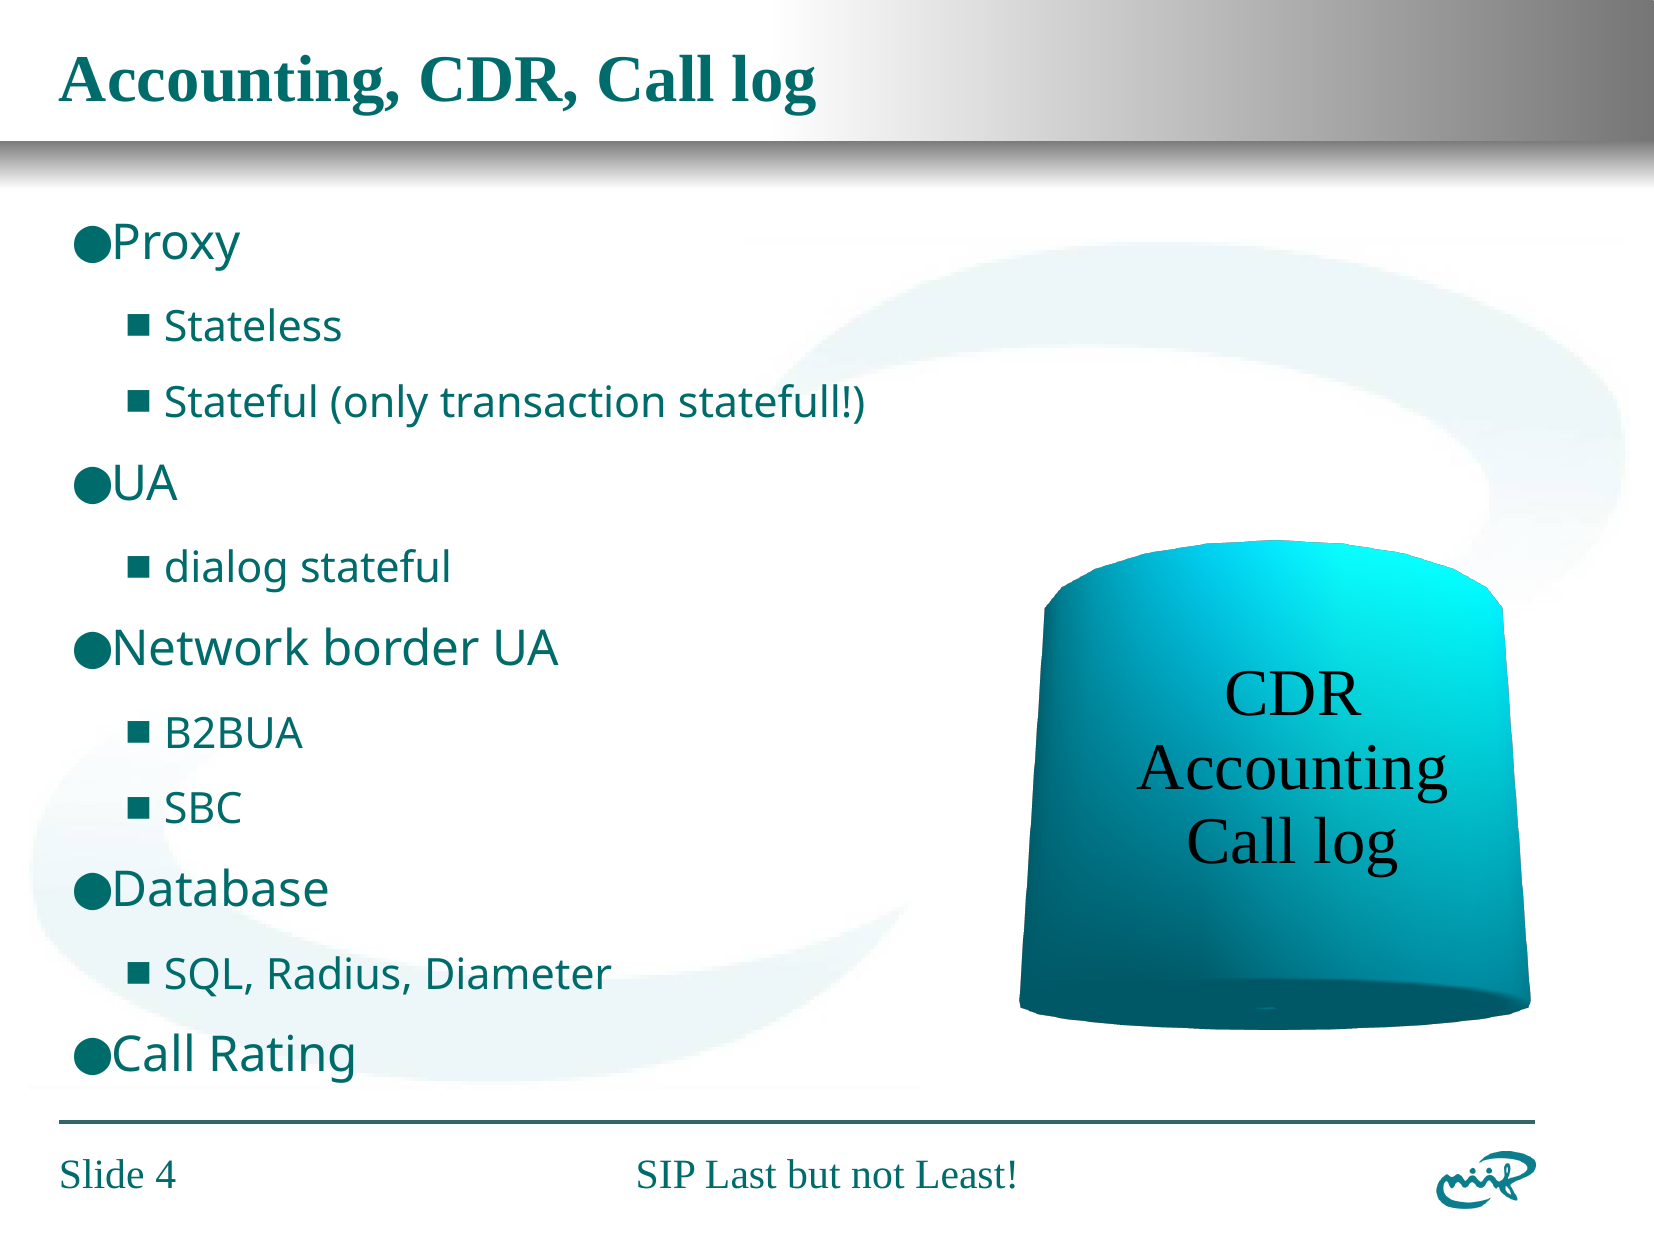

# Accounting, CDR, Call log
Proxy
Stateless
Stateful (only transaction statefull!)
UA
dialog stateful
Network border UA
B2BUA
SBC
Database
SQL, Radius, Diameter
Call Rating
CDR
Accounting
Call log
4
SIP Last but not Least!